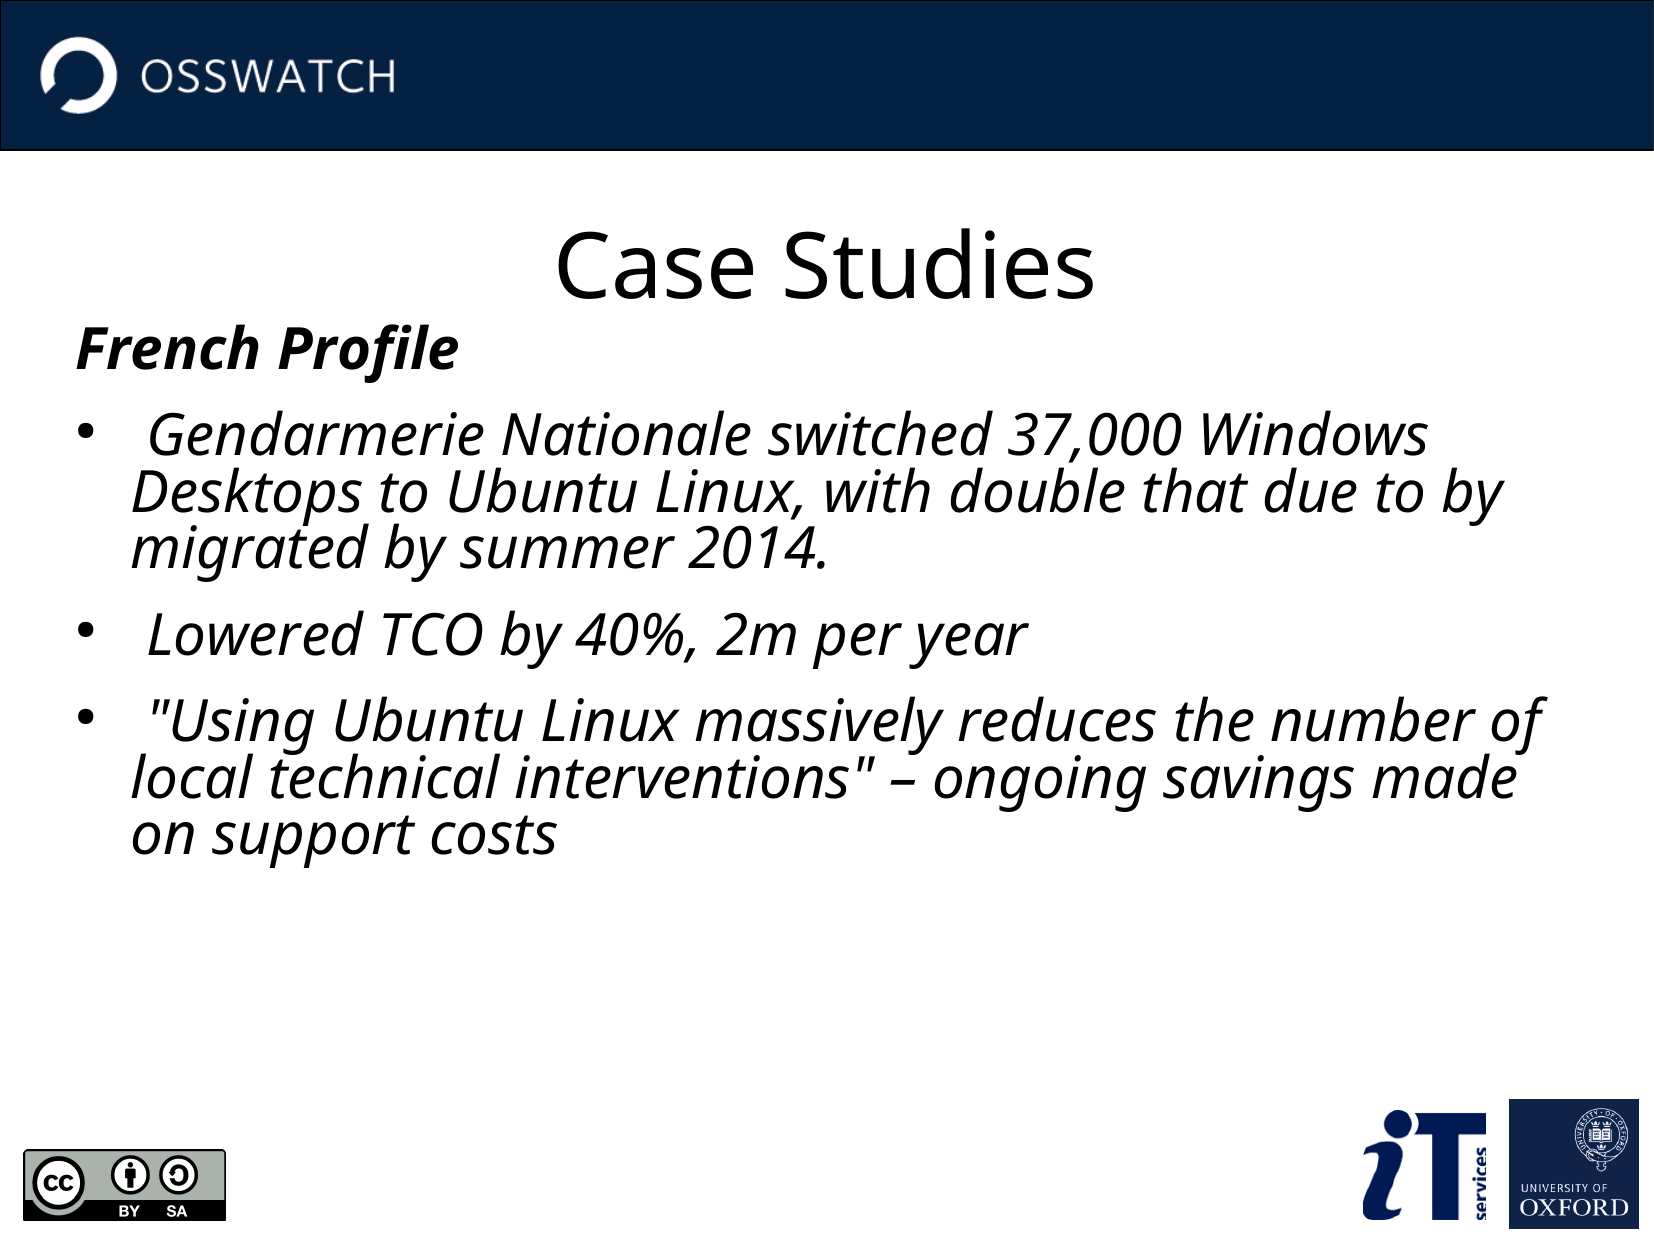

Case Studies
# French Profile
 Gendarmerie Nationale switched 37,000 Windows Desktops to Ubuntu Linux, with double that due to by migrated by summer 2014.
 Lowered TCO by 40%, 2m per year
 "Using Ubuntu Linux massively reduces the number of local technical interventions" – ongoing savings made on support costs